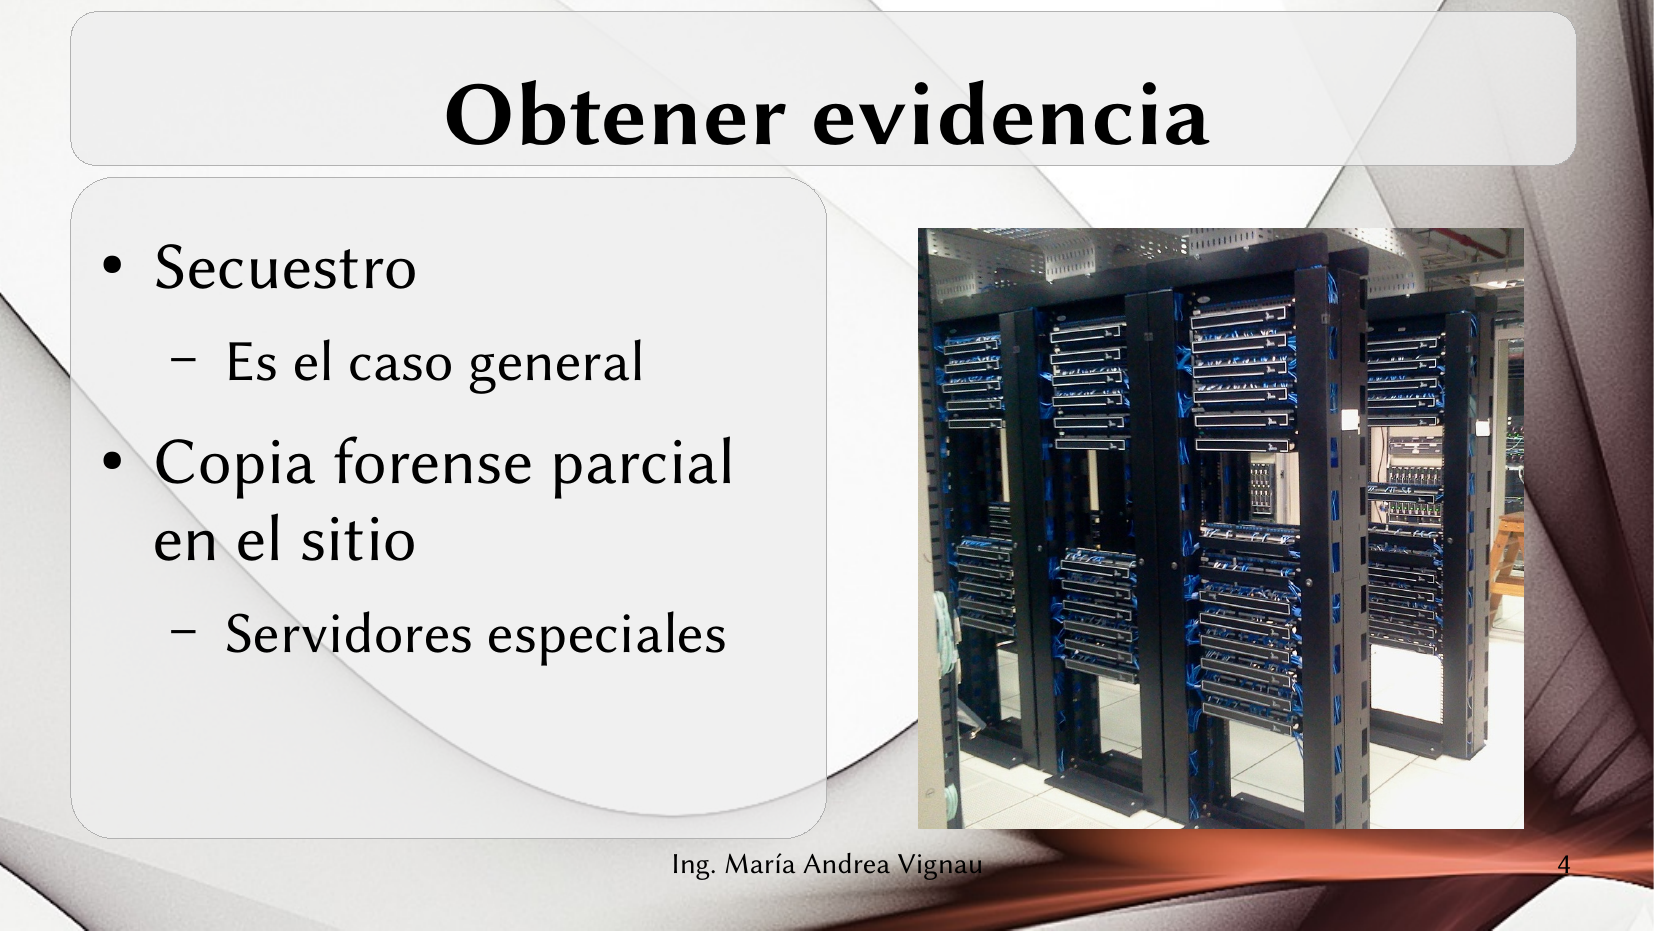

# Obtener evidencia
Secuestro
Es el caso general
Copia forense parcial en el sitio
Servidores especiales
Ing. María Andrea Vignau
4